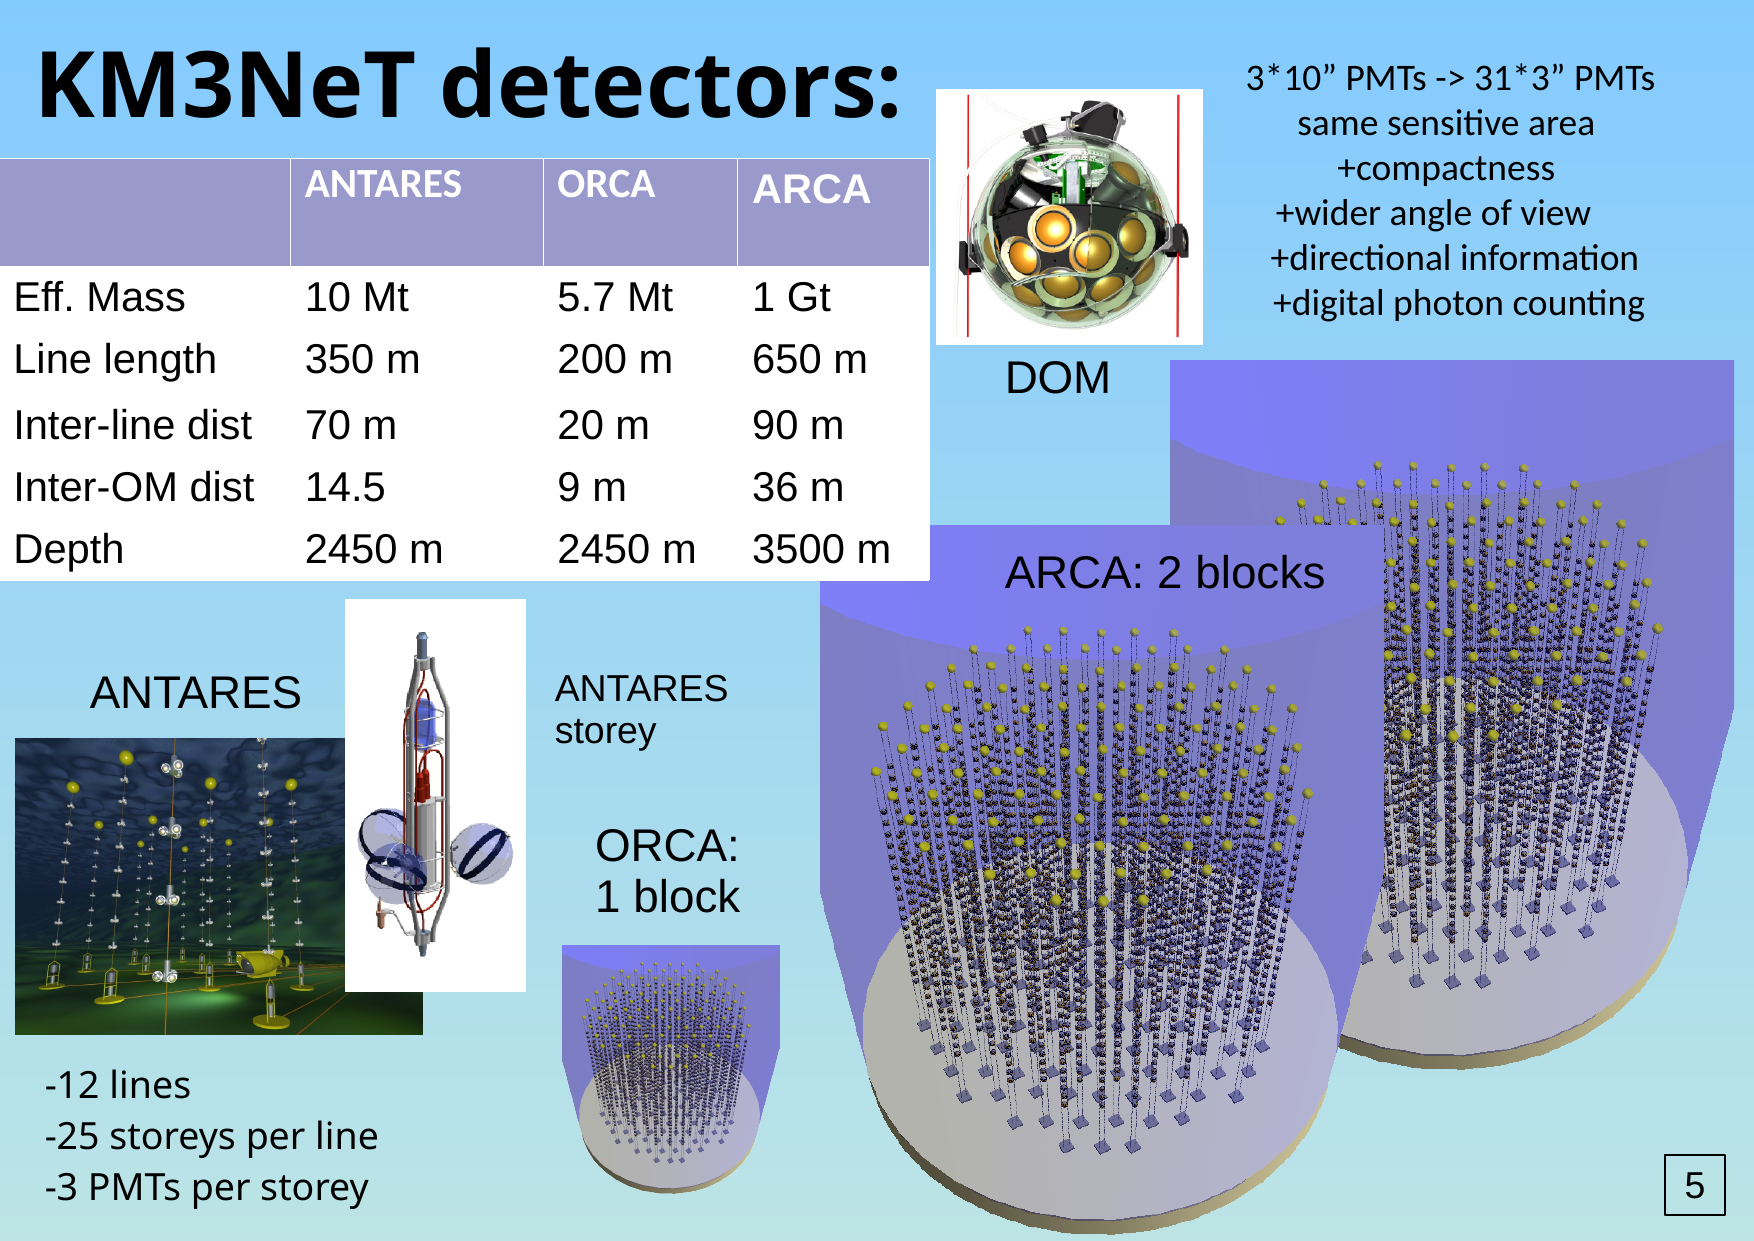

# KM3NeT detectors:
 3*10” PMTs -> 31*3” PMTs
 same sensitive area
 +compactness
+wider angle of view
 +directional information
 +digital photon counting
| | ANTARES | ORCA | ARCA |
| --- | --- | --- | --- |
| Eff. Mass | 10 Mt | 5.7 Mt | 1 Gt |
| Line length | 350 m | 200 m | 650 m |
| Inter-line dist | 70 m | 20 m | 90 m |
| Inter-OM dist | 14.5 | 9 m | 36 m |
| Depth | 2450 m | 2450 m | 3500 m |
DOM
ARCA: 2 blocks
ANTARES
ANTARES
storey
 ORCA:
 1 block
-12 lines
-25 storeys per line
-3 PMTs per storey
5